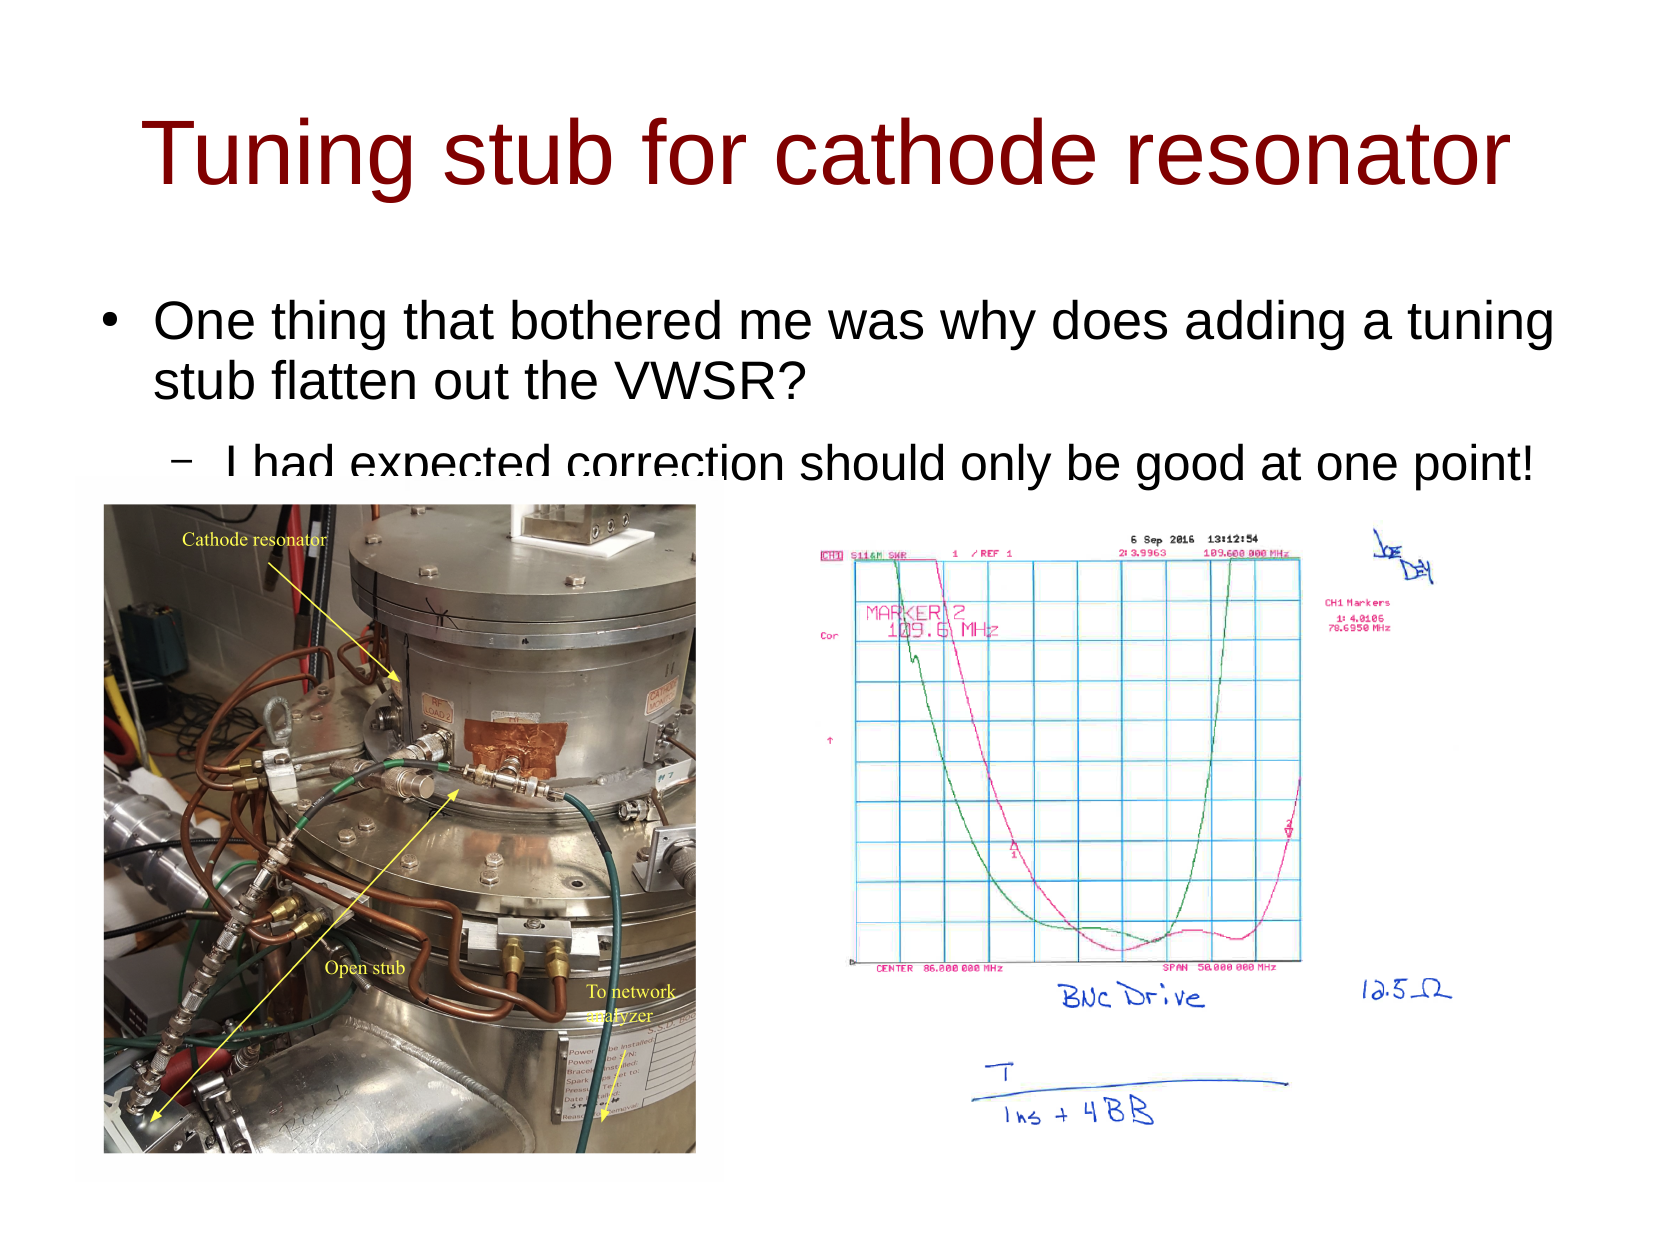

# Tuning stub for cathode resonator
One thing that bothered me was why does adding a tuning stub flatten out the VWSR?
I had expected correction should only be good at one point!